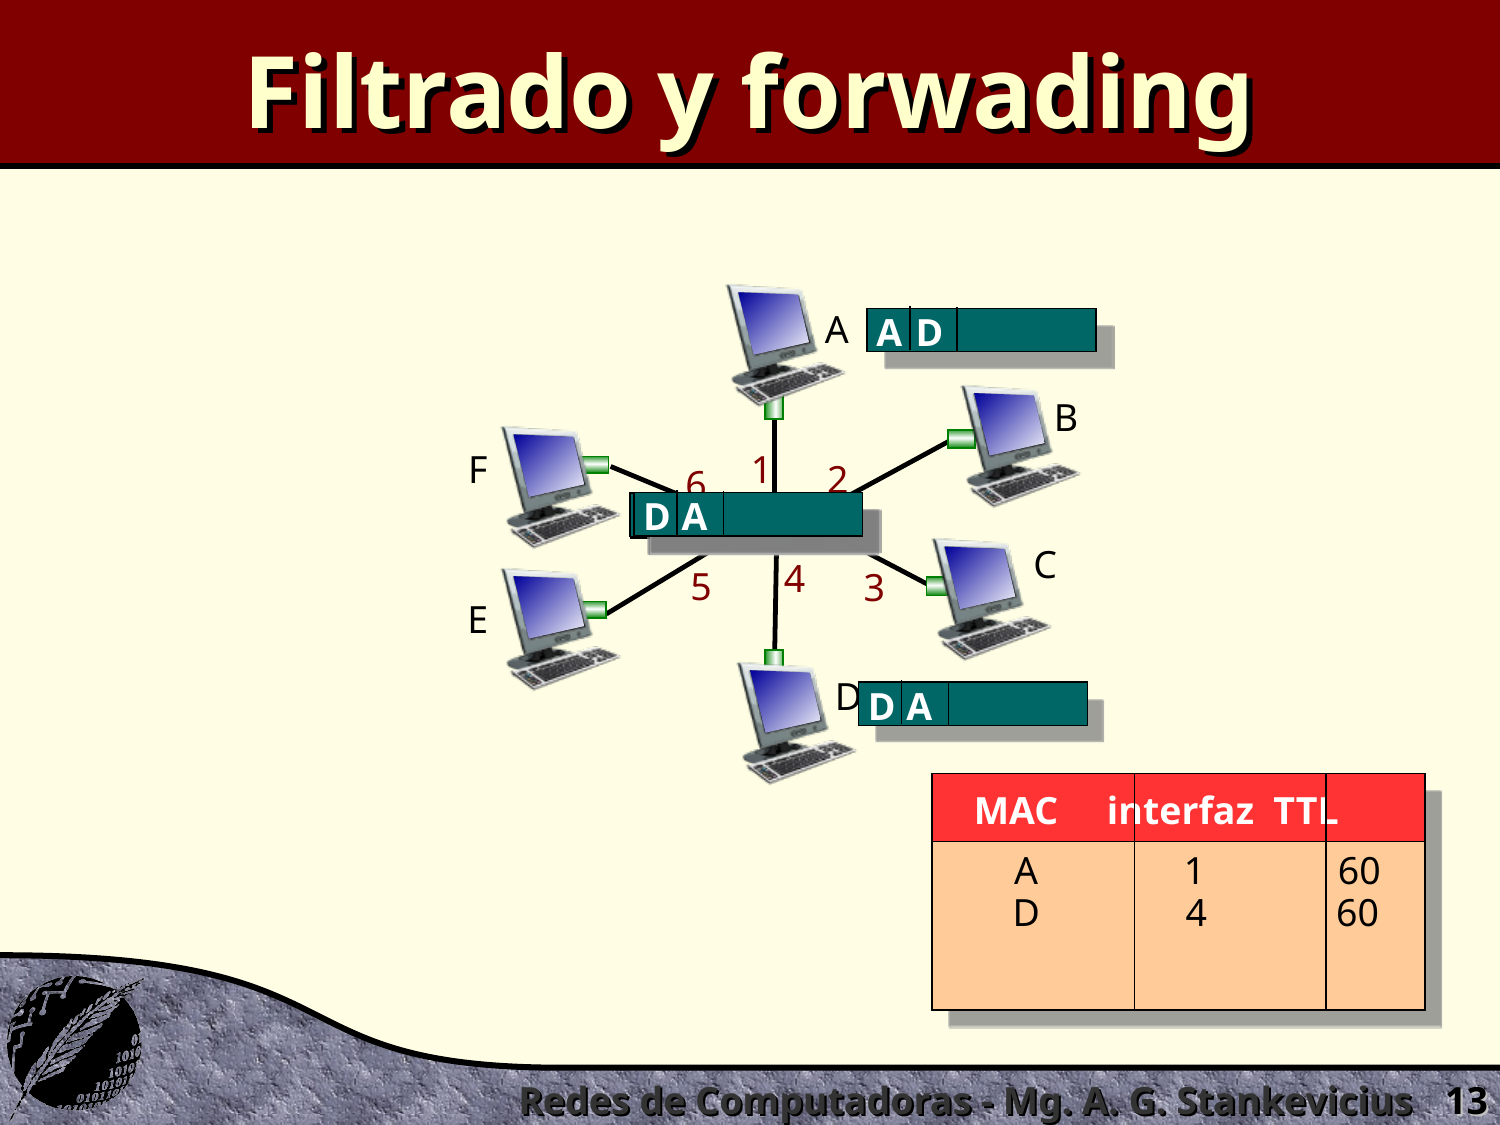

# Filtrado y forwading
A
B
1
F
2
6
C
4
5
3
E
D
A D
D A
A D
A D
A D
A D
A D
D A
 MAC interfaz TTL
 A 1	 60
 D 4	 60
13